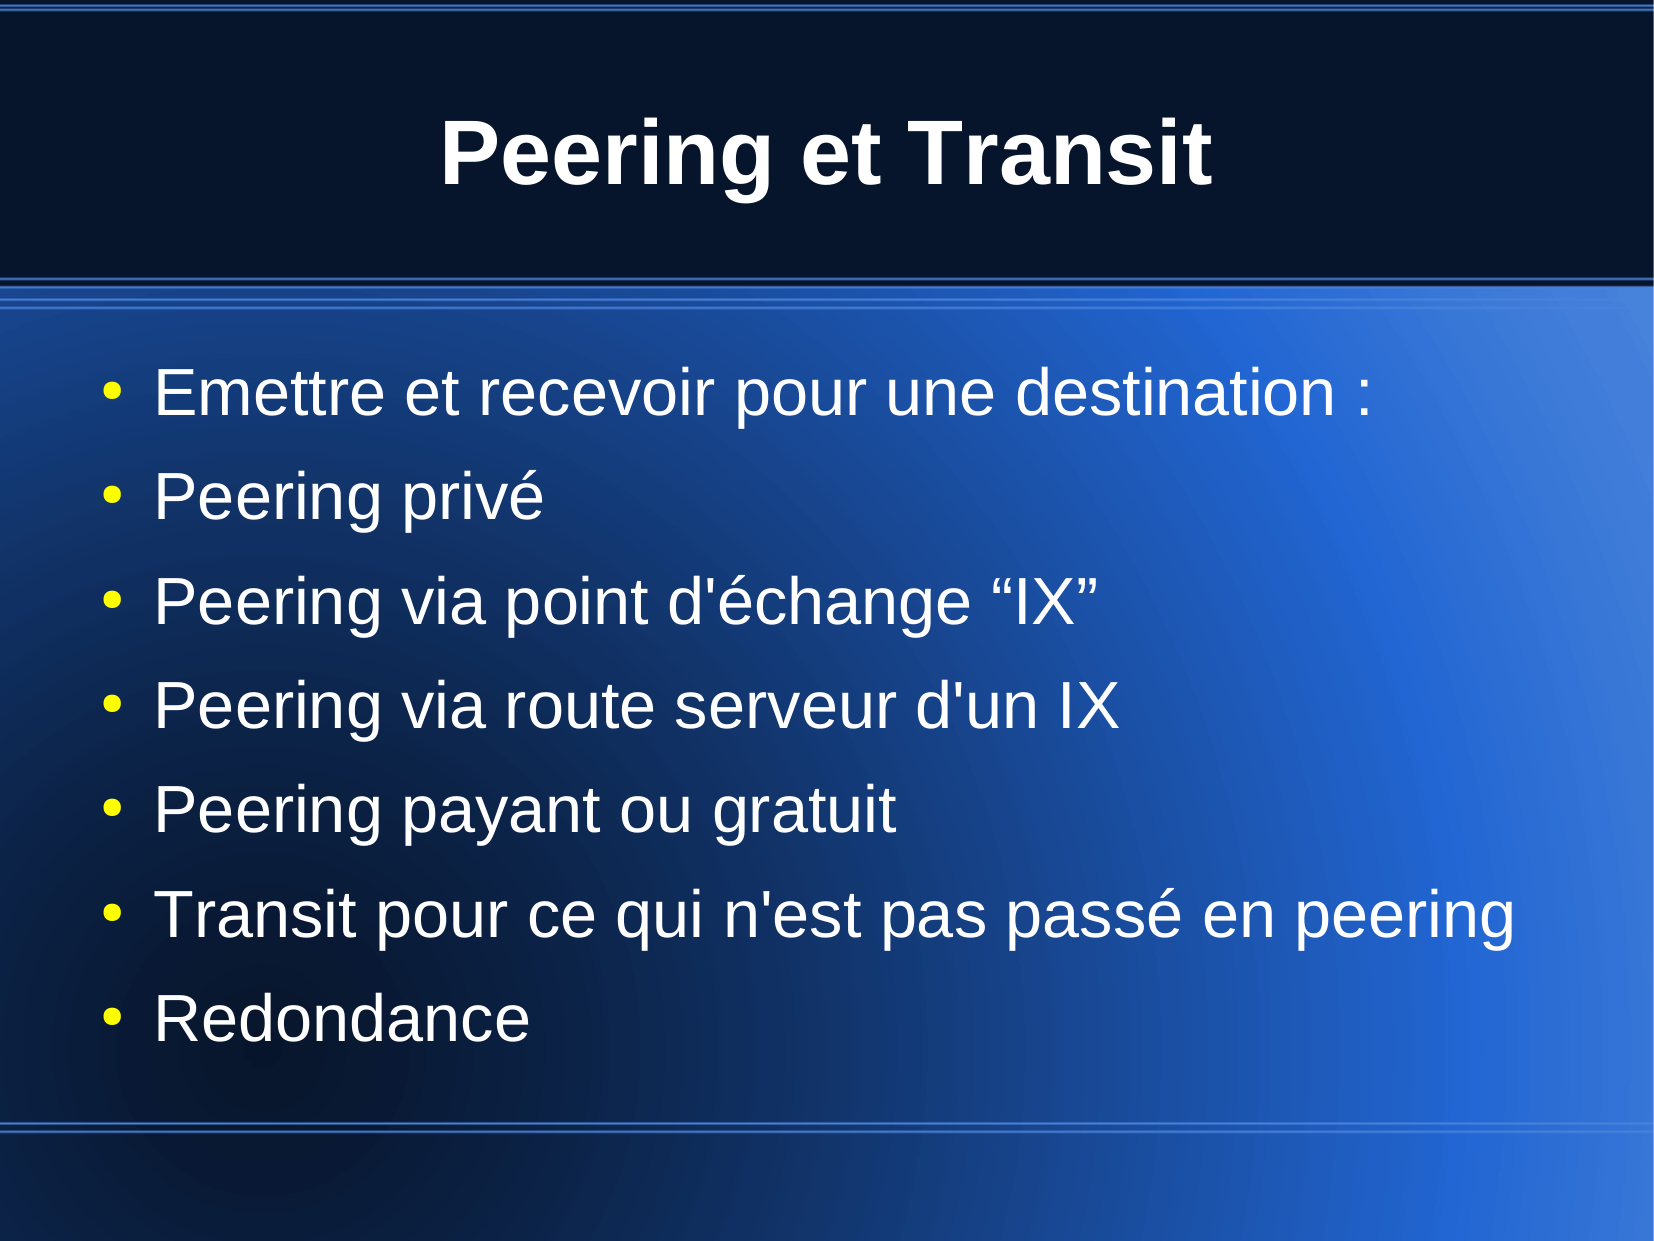

# Peering et Transit
Emettre et recevoir pour une destination :
Peering privé
Peering via point d'échange “IX”
Peering via route serveur d'un IX
Peering payant ou gratuit
Transit pour ce qui n'est pas passé en peering
Redondance